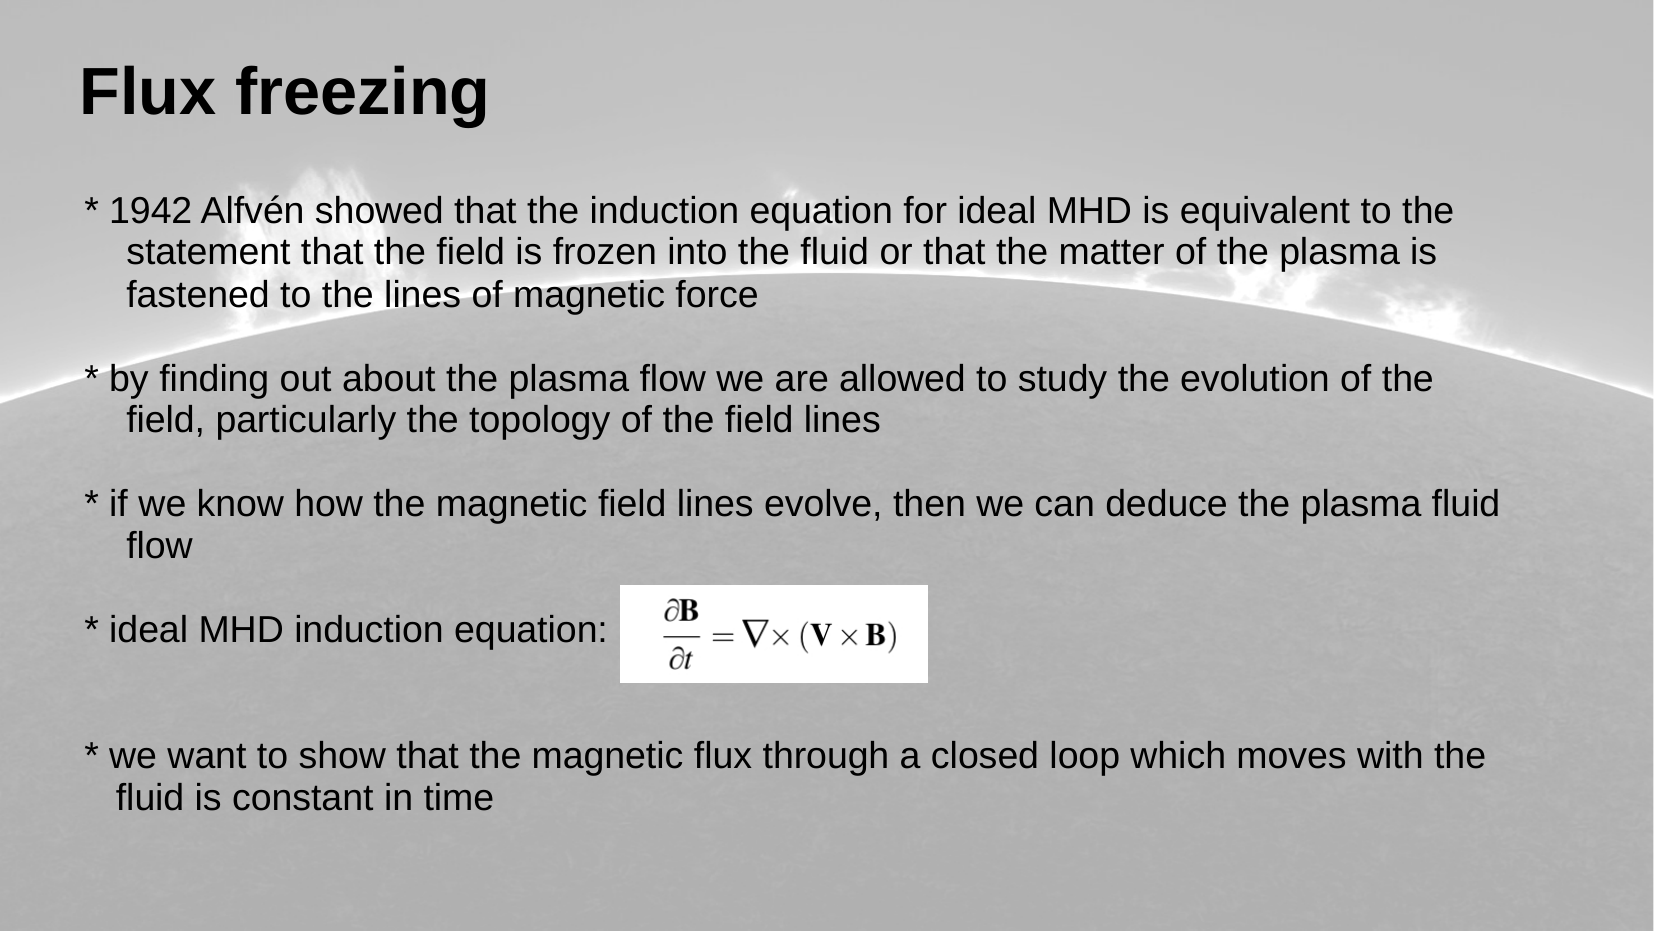

Flux freezing
* 1942 Alfvén showed that the induction equation for ideal MHD is equivalent to the
 statement that the field is frozen into the fluid or that the matter of the plasma is
 fastened to the lines of magnetic force
* by finding out about the plasma flow we are allowed to study the evolution of the
 field, particularly the topology of the field lines
* if we know how the magnetic field lines evolve, then we can deduce the plasma fluid
 flow
* ideal MHD induction equation:
* we want to show that the magnetic flux through a closed loop which moves with the
 fluid is constant in time